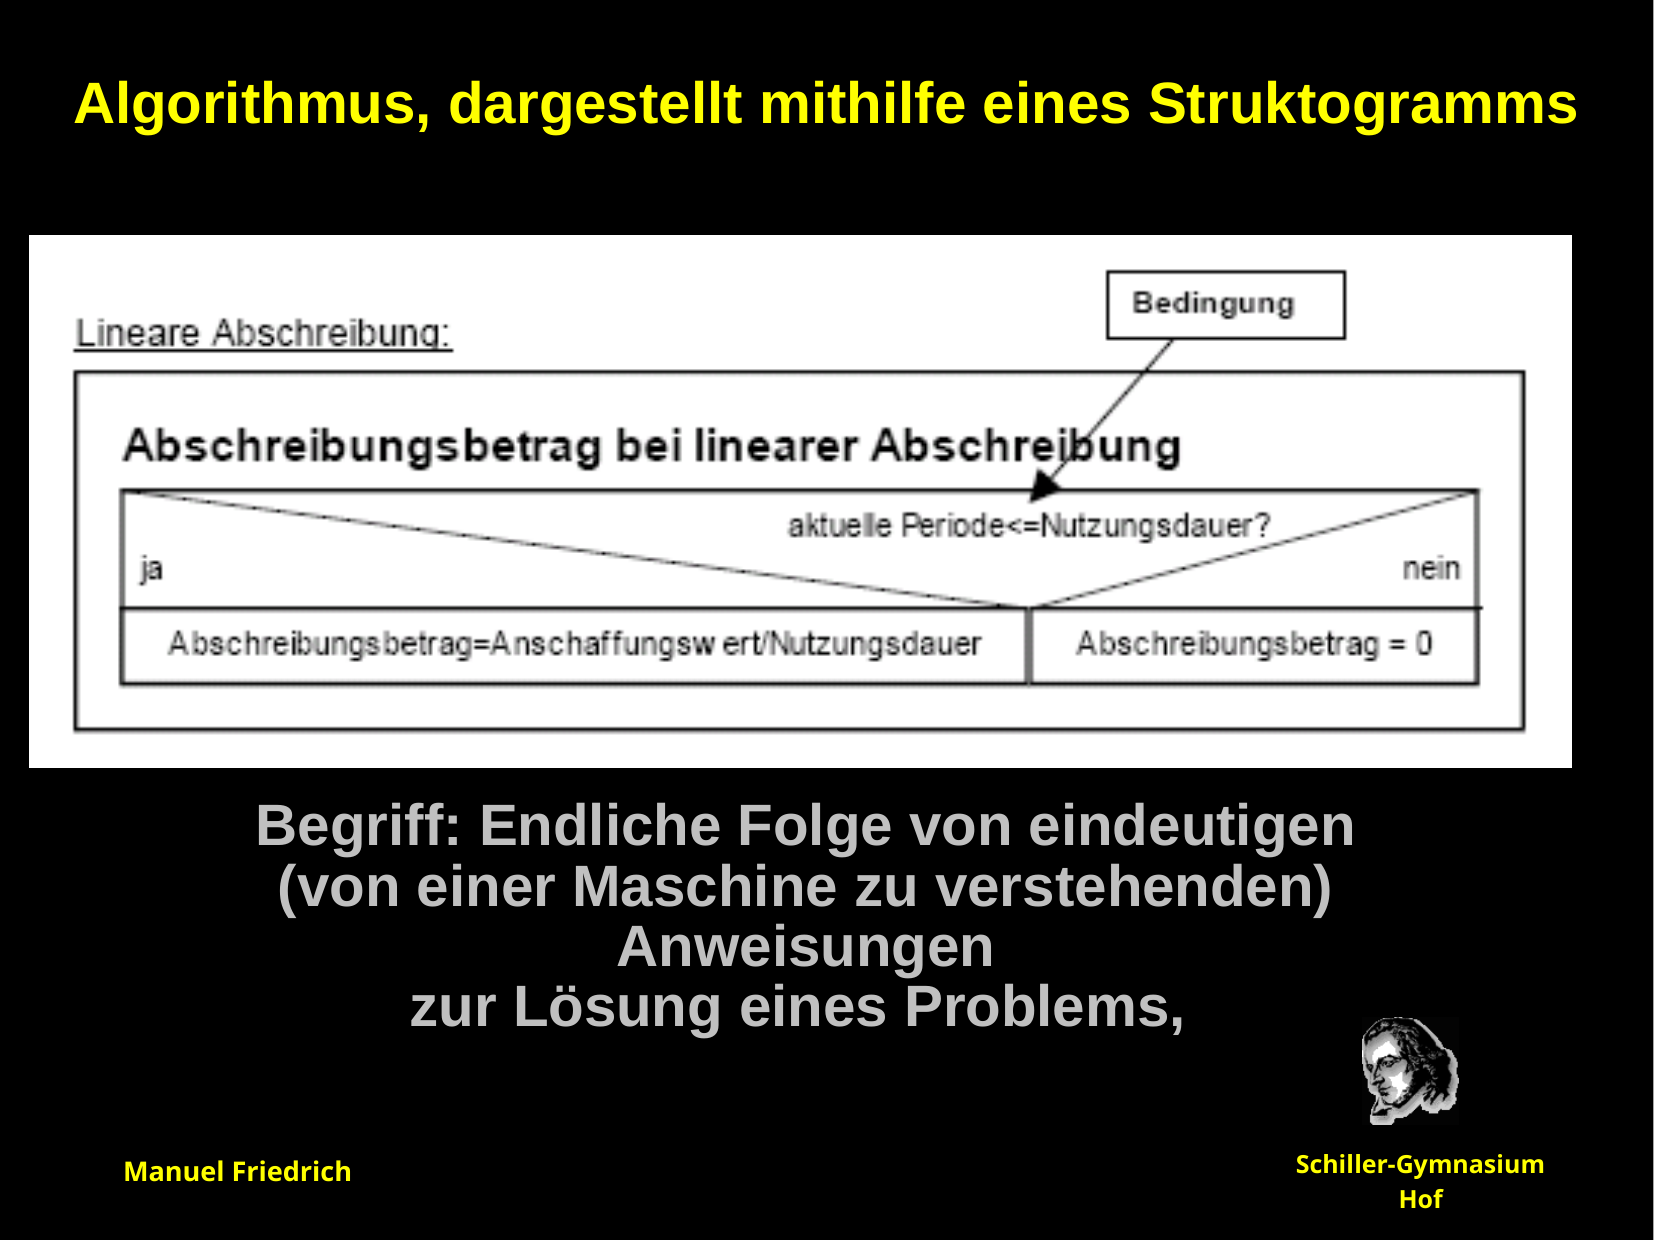

Algorithmus, dargestellt mithilfe eines Struktogramms
Begriff: Endliche Folge von eindeutigen
(von einer Maschine zu verstehenden)
Anweisungen
zur Lösung eines Problems,
Schiller-Gymnasium
Hof
Manuel Friedrich